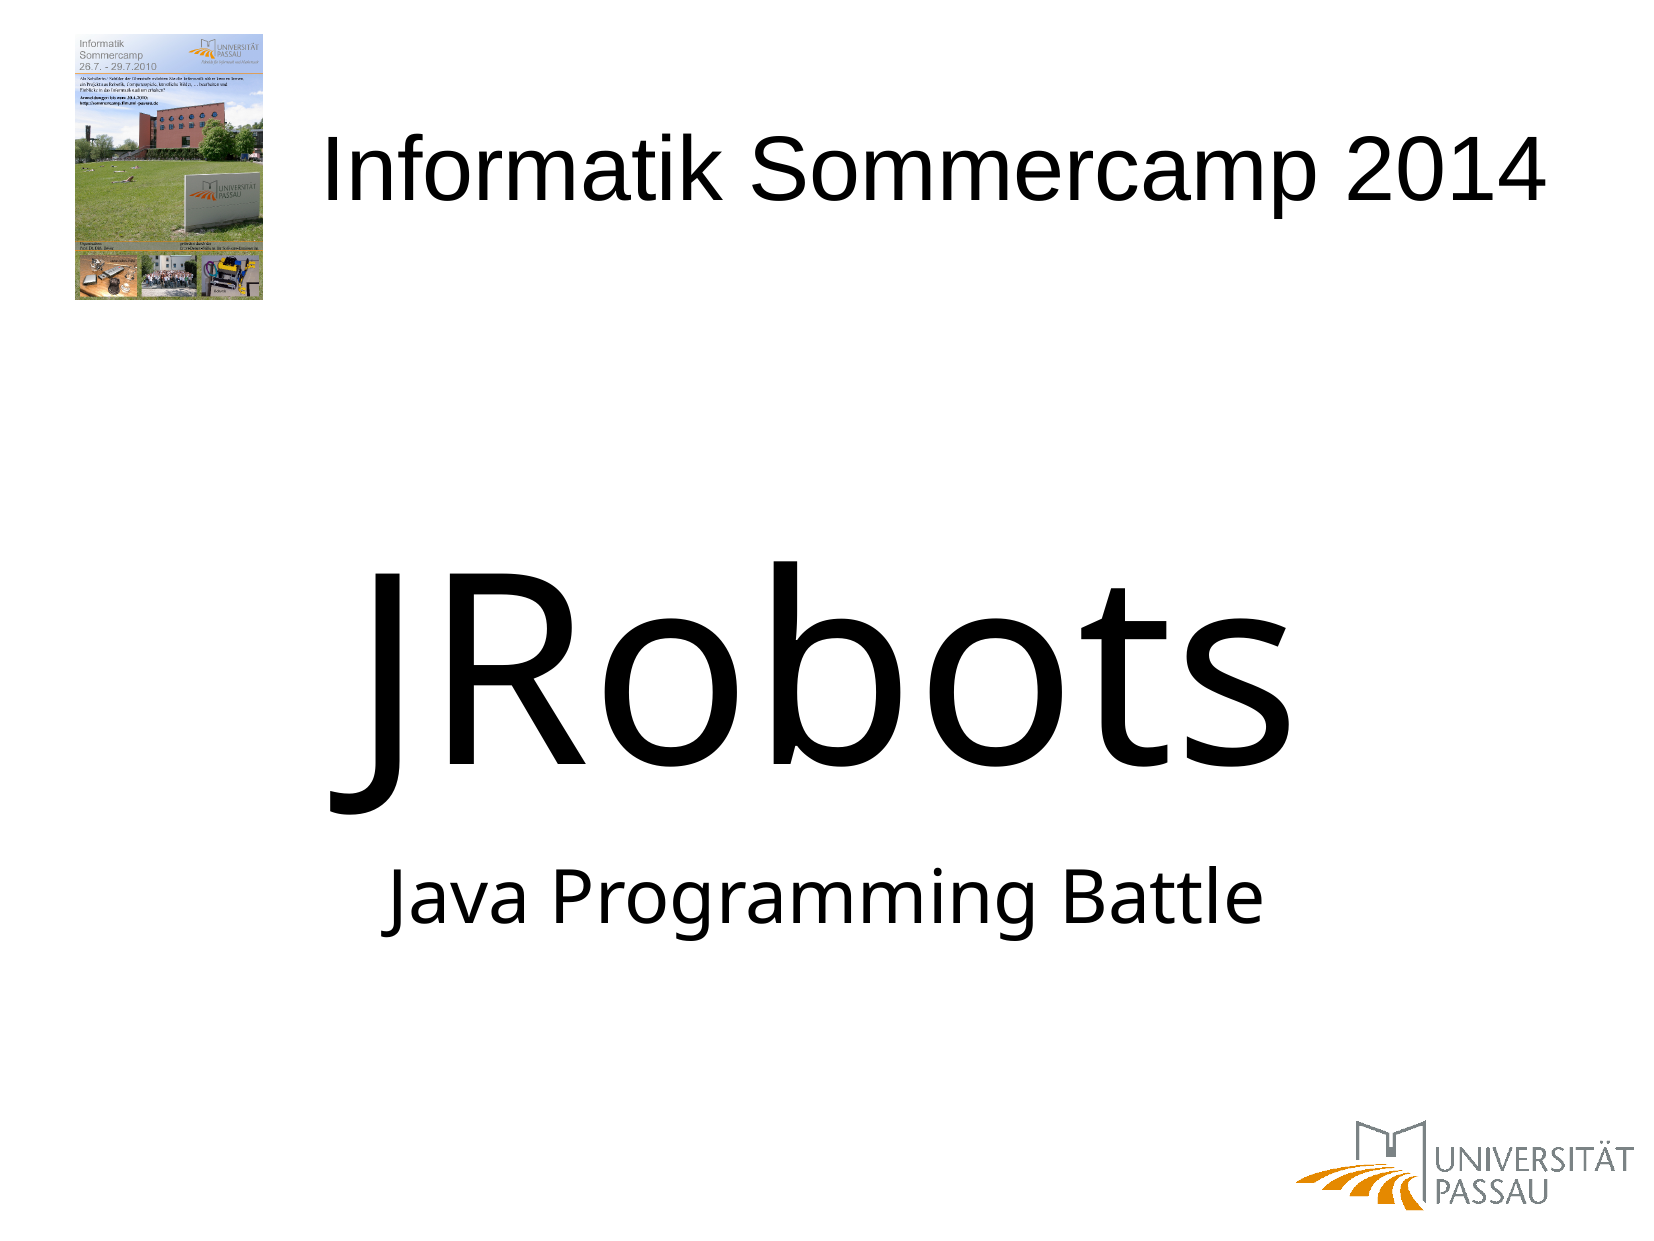

# Informatik Sommercamp 2014
JRobots
Java Programming Battle